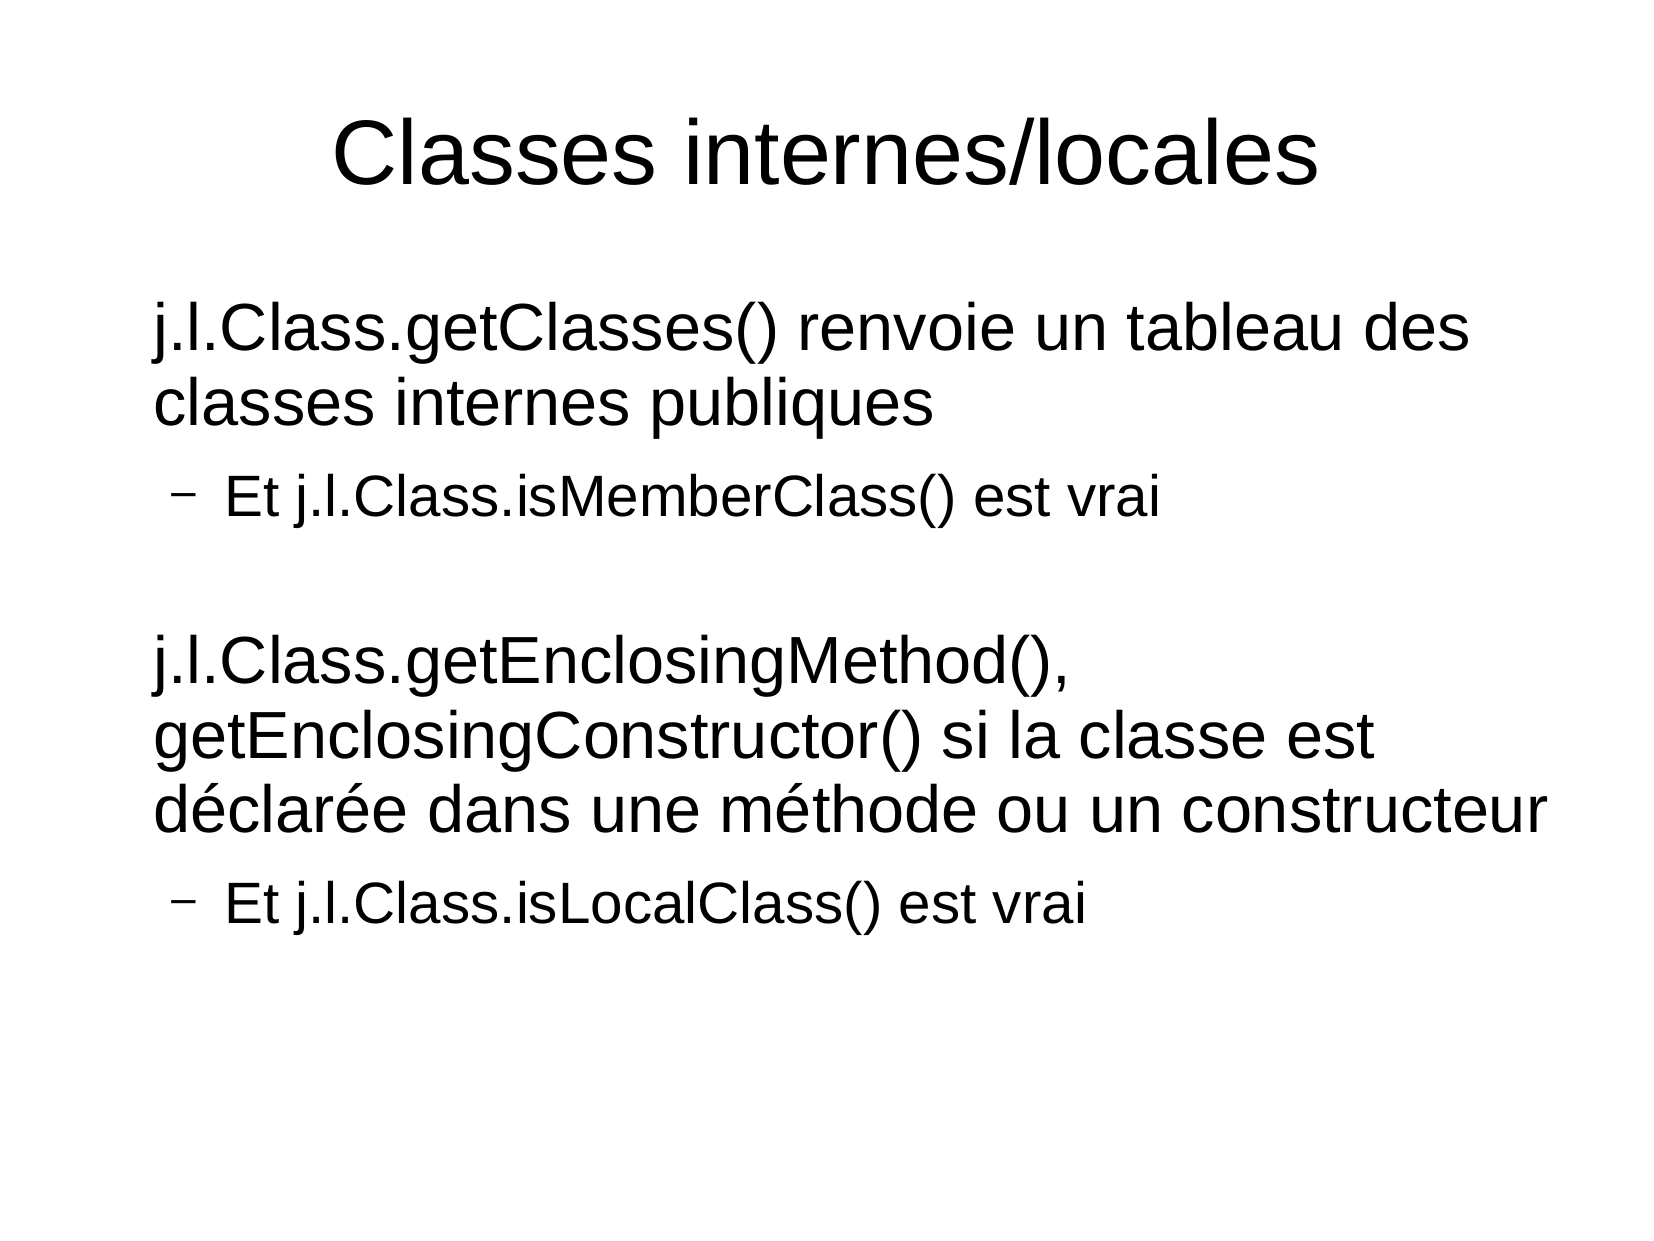

# Classes internes/locales
j.l.Class.getClasses() renvoie un tableau des classes internes publiques
Et j.l.Class.isMemberClass() est vrai
j.l.Class.getEnclosingMethod(), getEnclosingConstructor() si la classe est déclarée dans une méthode ou un constructeur
Et j.l.Class.isLocalClass() est vrai